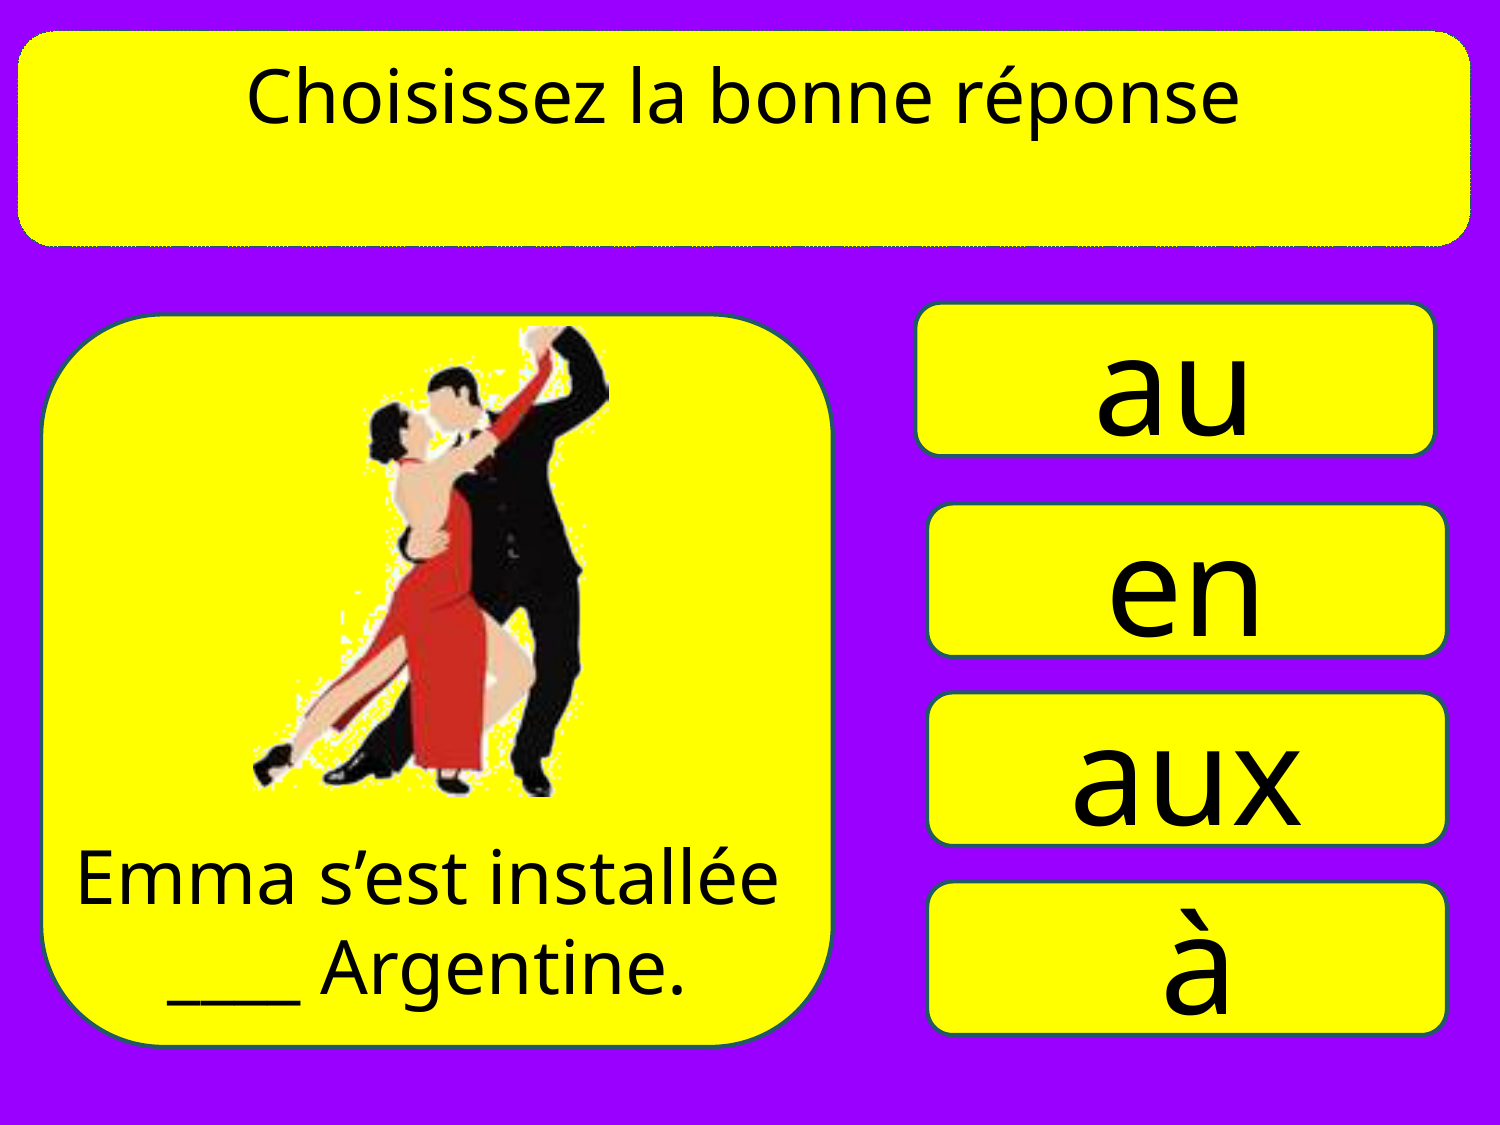

Choisissez la bonne réponse
au
en
aux
Emma s’est installée
____ Argentine.
à